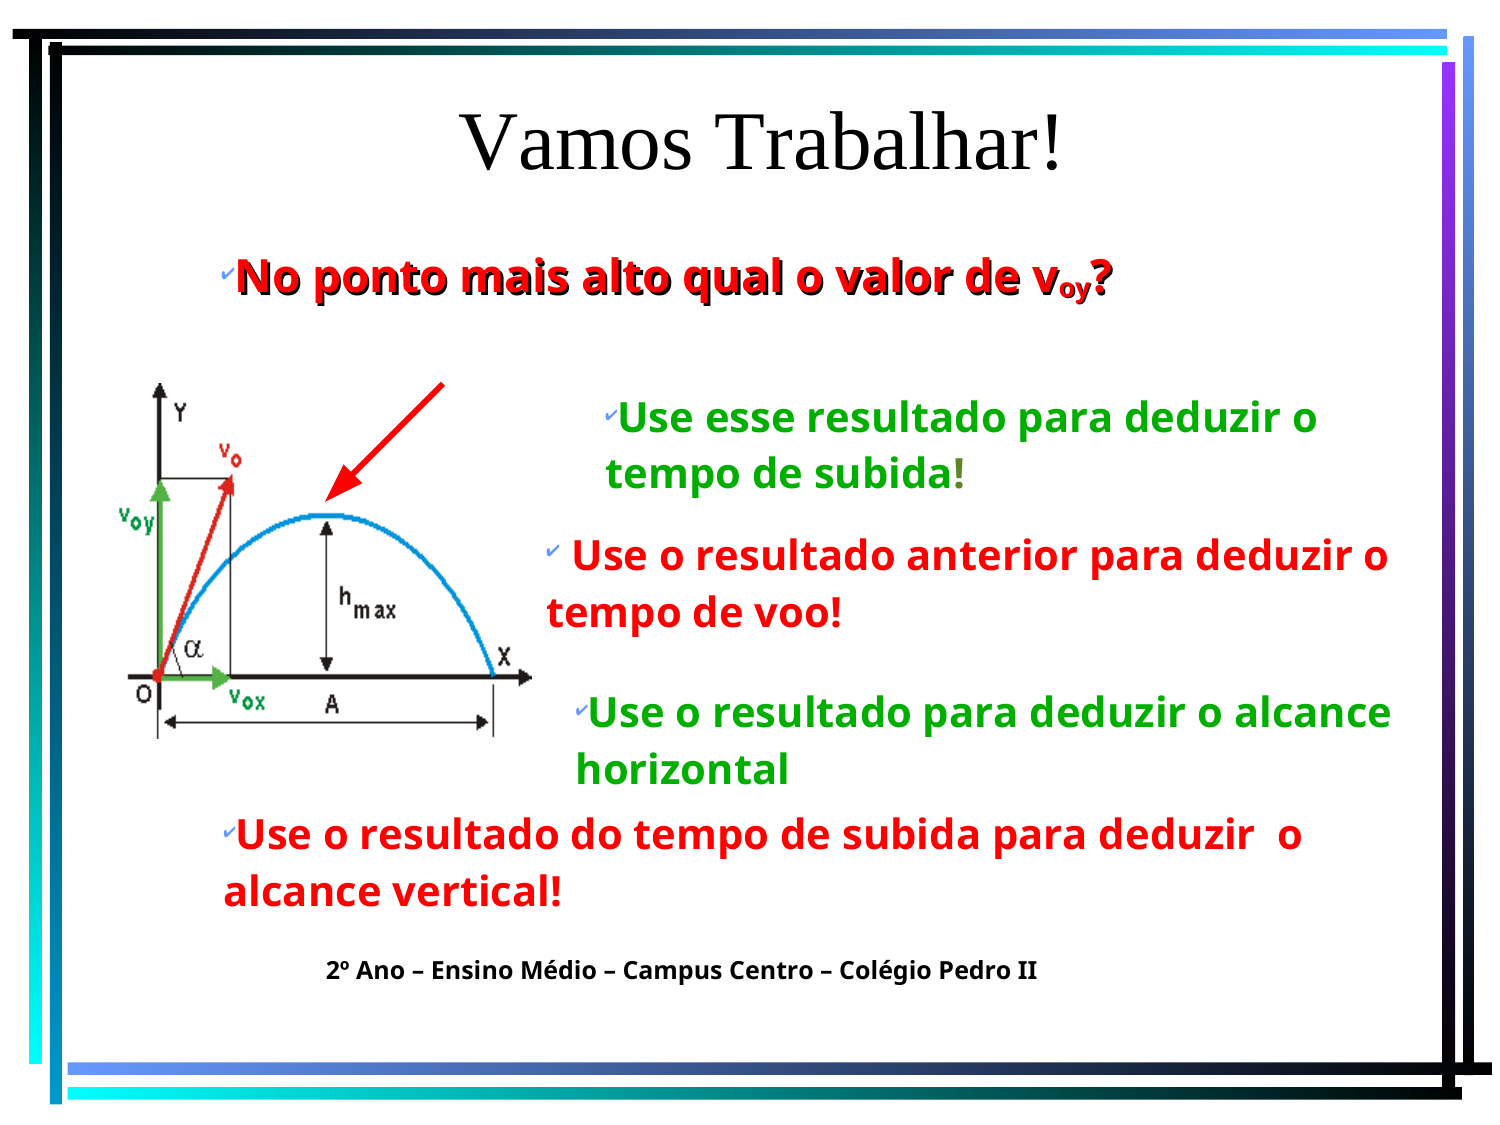

# Vamos Trabalhar!
No ponto mais alto qual o valor de voy?
Use esse resultado para deduzir o tempo de subida!
 Use o resultado anterior para deduzir o tempo de voo!
Use o resultado para deduzir o alcance horizontal
Use o resultado do tempo de subida para deduzir o alcance vertical!
2º Ano – Ensino Médio – Campus Centro – Colégio Pedro II